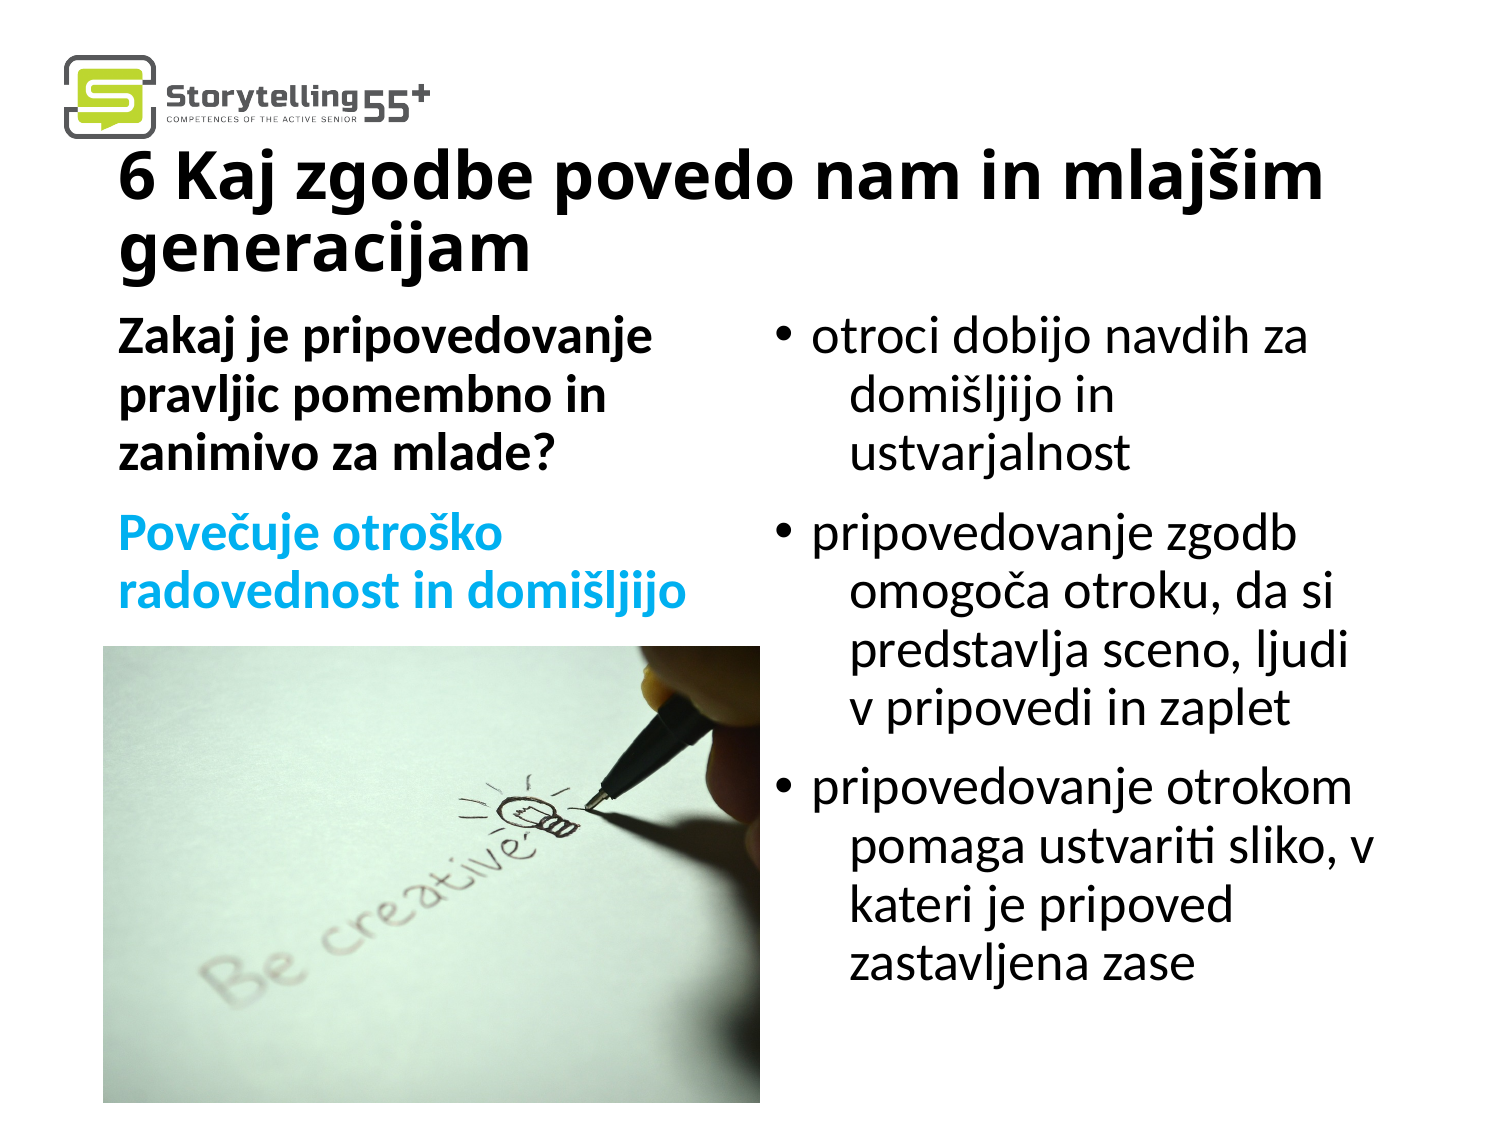

# 6 Kaj zgodbe povedo nam in mlajšim generacijam
Zakaj je pripovedovanje pravljic pomembno in zanimivo za mlade?
Povečuje otroško radovednost in domišljijo
otroci dobijo navdih za domišljijo in ustvarjalnost
pripovedovanje zgodb omogoča otroku, da si predstavlja sceno, ljudi v pripovedi in zaplet
pripovedovanje otrokom pomaga ustvariti sliko, v kateri je pripoved zastavljena zase